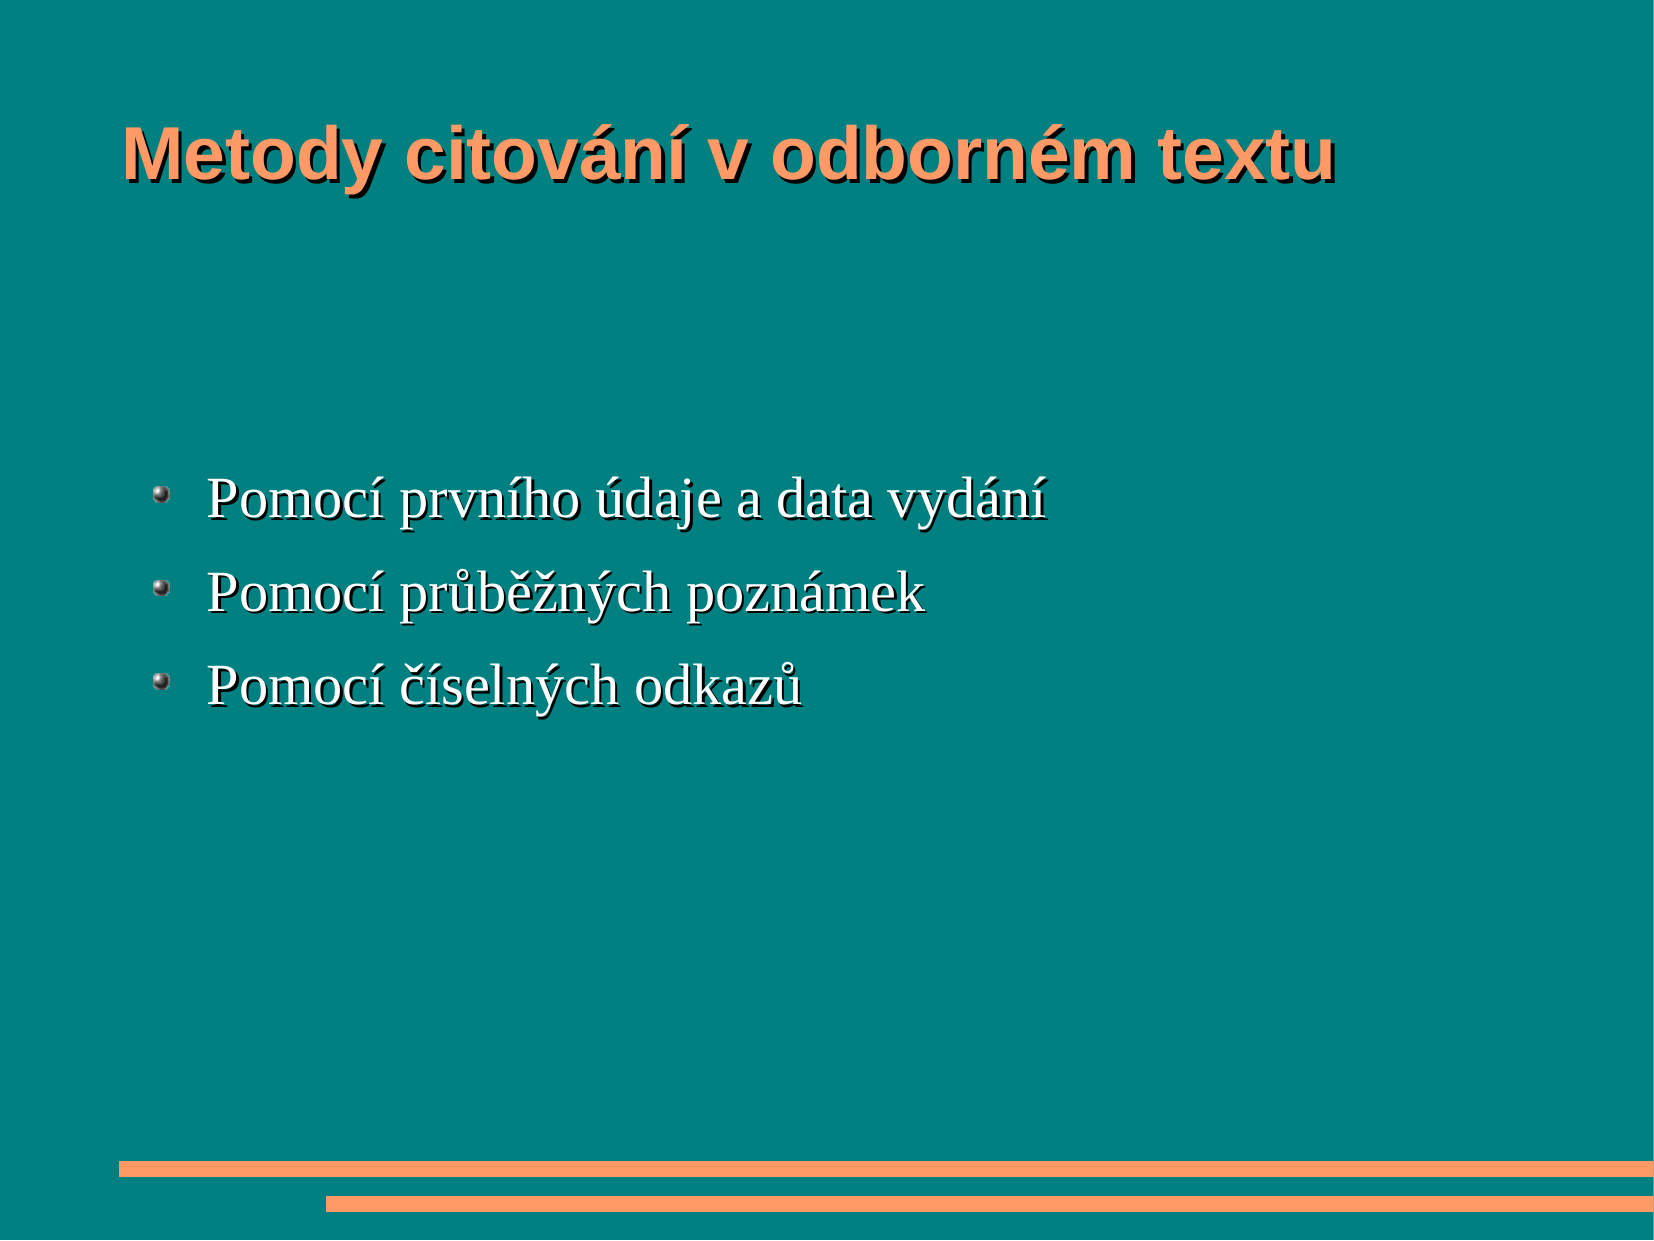

# Metody citování v odborném textu
Pomocí prvního údaje a data vydání
Pomocí průběžných poznámek
Pomocí číselných odkazů